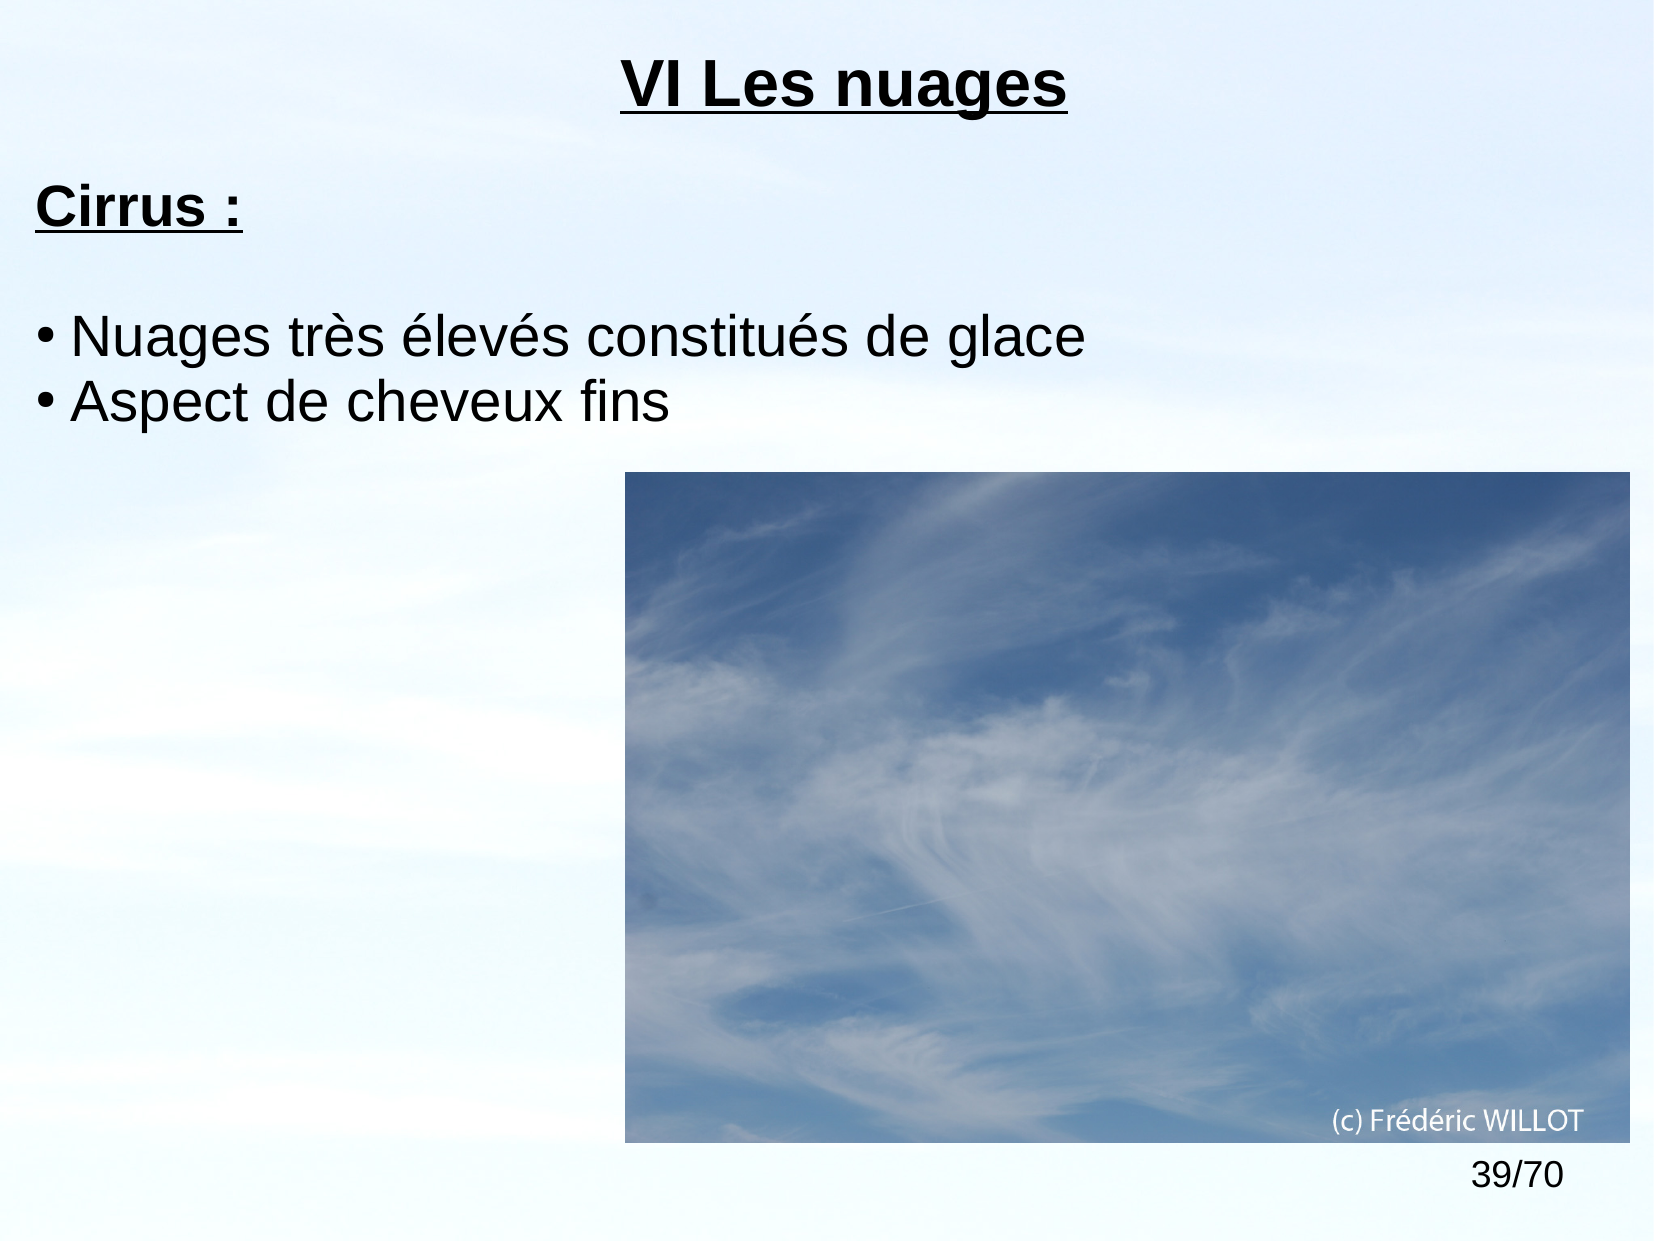

# VI Les nuages
Cirrus :
Nuages très élevés constitués de glace
Aspect de cheveux fins